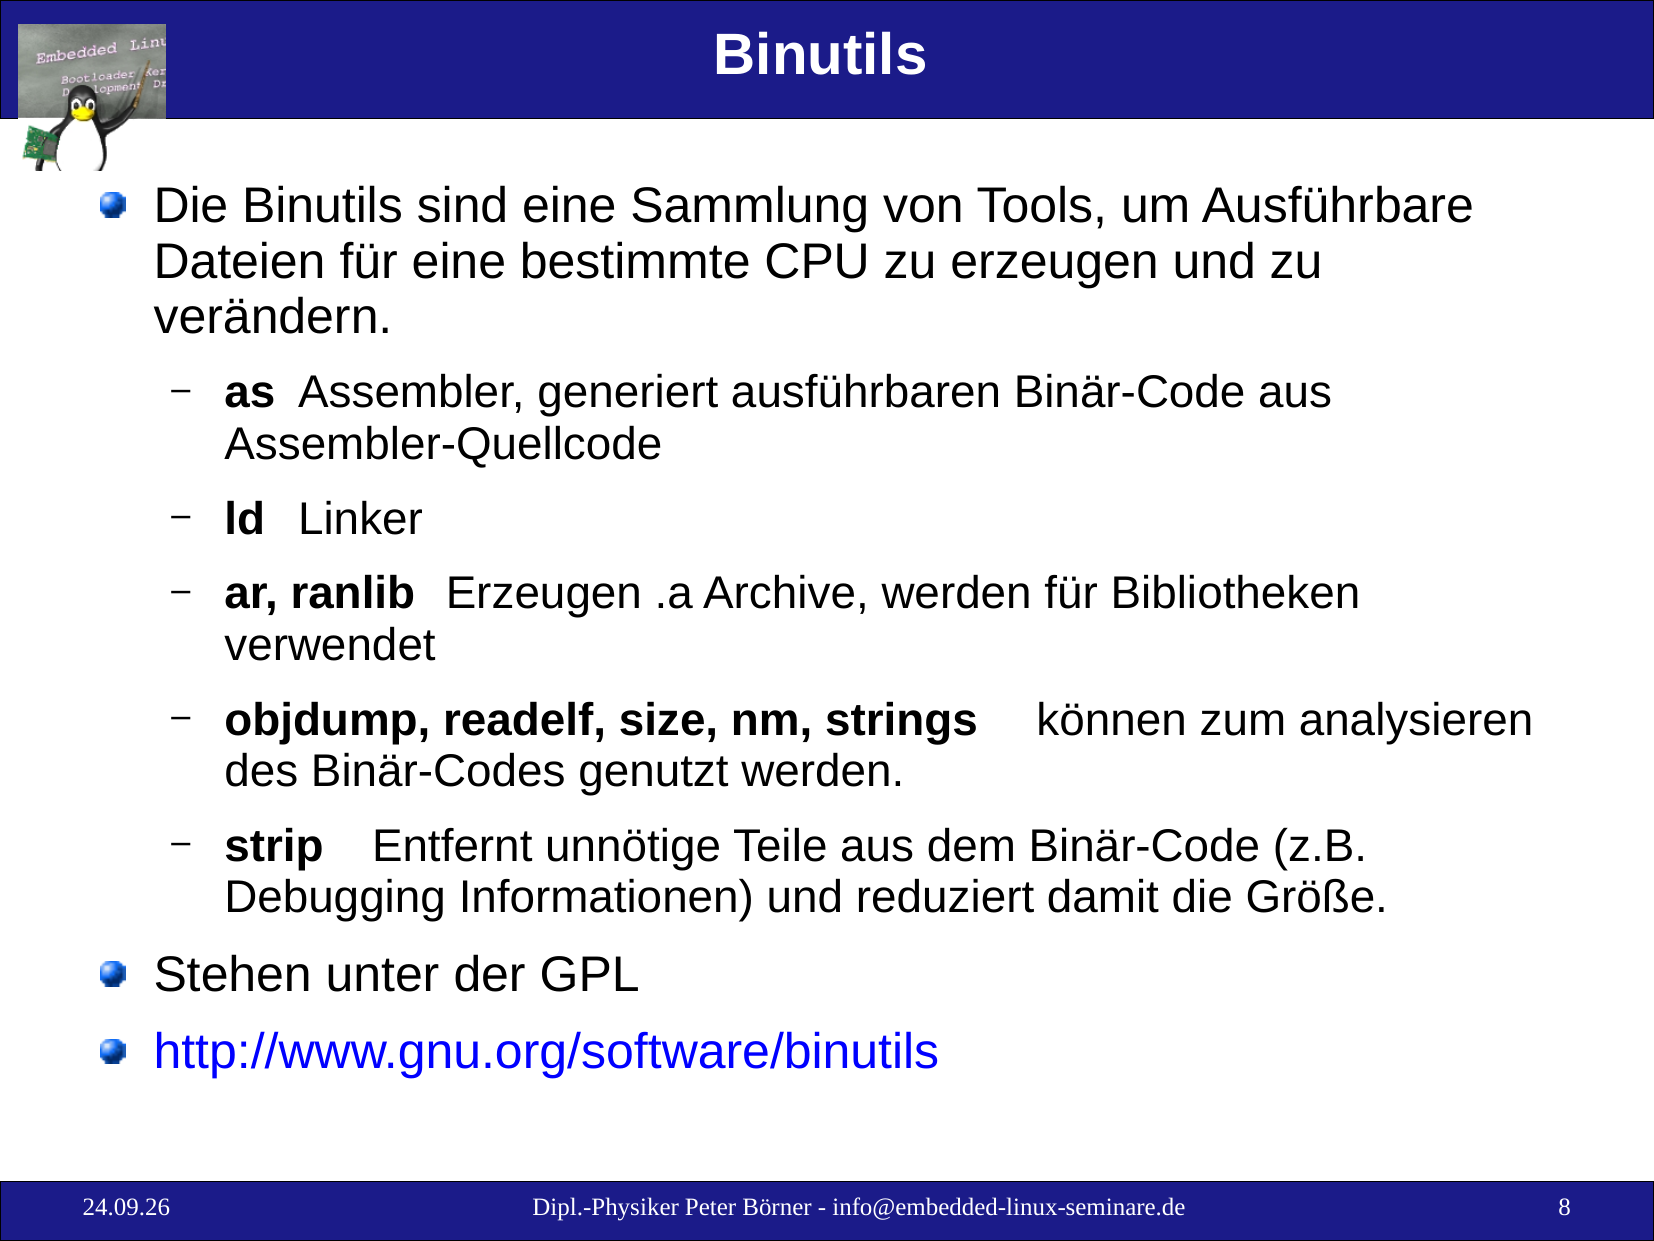

# Binutils
Die Binutils sind eine Sammlung von Tools, um Ausführbare Dateien für eine bestimmte CPU zu erzeugen und zu verändern.
as	Assembler, generiert ausführbaren Binär-Code aus Assembler-Quellcode
ld	Linker
ar, ranlib	Erzeugen .a Archive, werden für Bibliotheken verwendet
objdump, readelf, size, nm, strings	können zum analysieren des Binär-Codes genutzt werden.
strip	Entfernt unnötige Teile aus dem Binär-Code (z.B. Debugging Informationen) und reduziert damit die Größe.
Stehen unter der GPL
http://www.gnu.org/software/binutils
 Dipl.-Physiker Peter Börner - info@embedded-linux-seminare.de
8